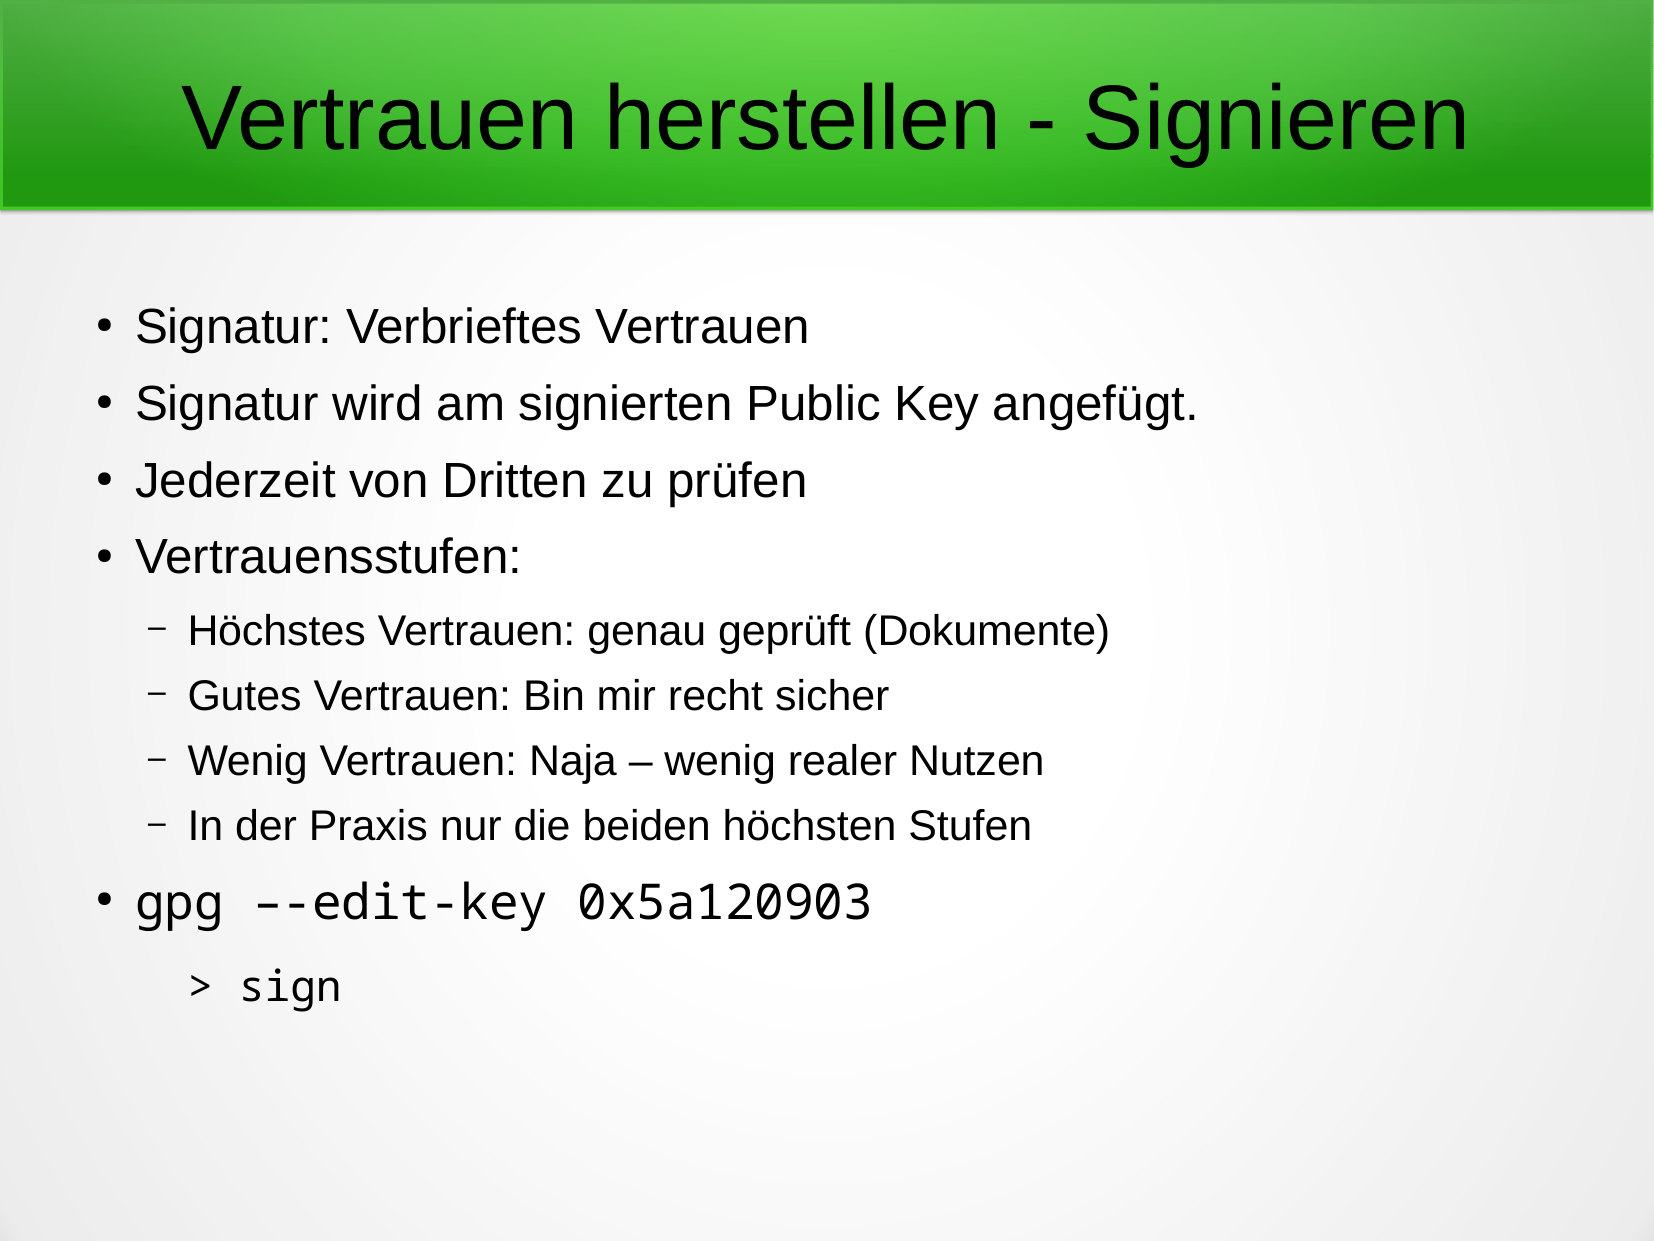

# Vertrauen herstellen - Signieren
Signatur: Verbrieftes Vertrauen
Signatur wird am signierten Public Key angefügt.
Jederzeit von Dritten zu prüfen
Vertrauensstufen:
Höchstes Vertrauen: genau geprüft (Dokumente)
Gutes Vertrauen: Bin mir recht sicher
Wenig Vertrauen: Naja – wenig realer Nutzen
In der Praxis nur die beiden höchsten Stufen
gpg –-edit-key 0x5a120903
> sign